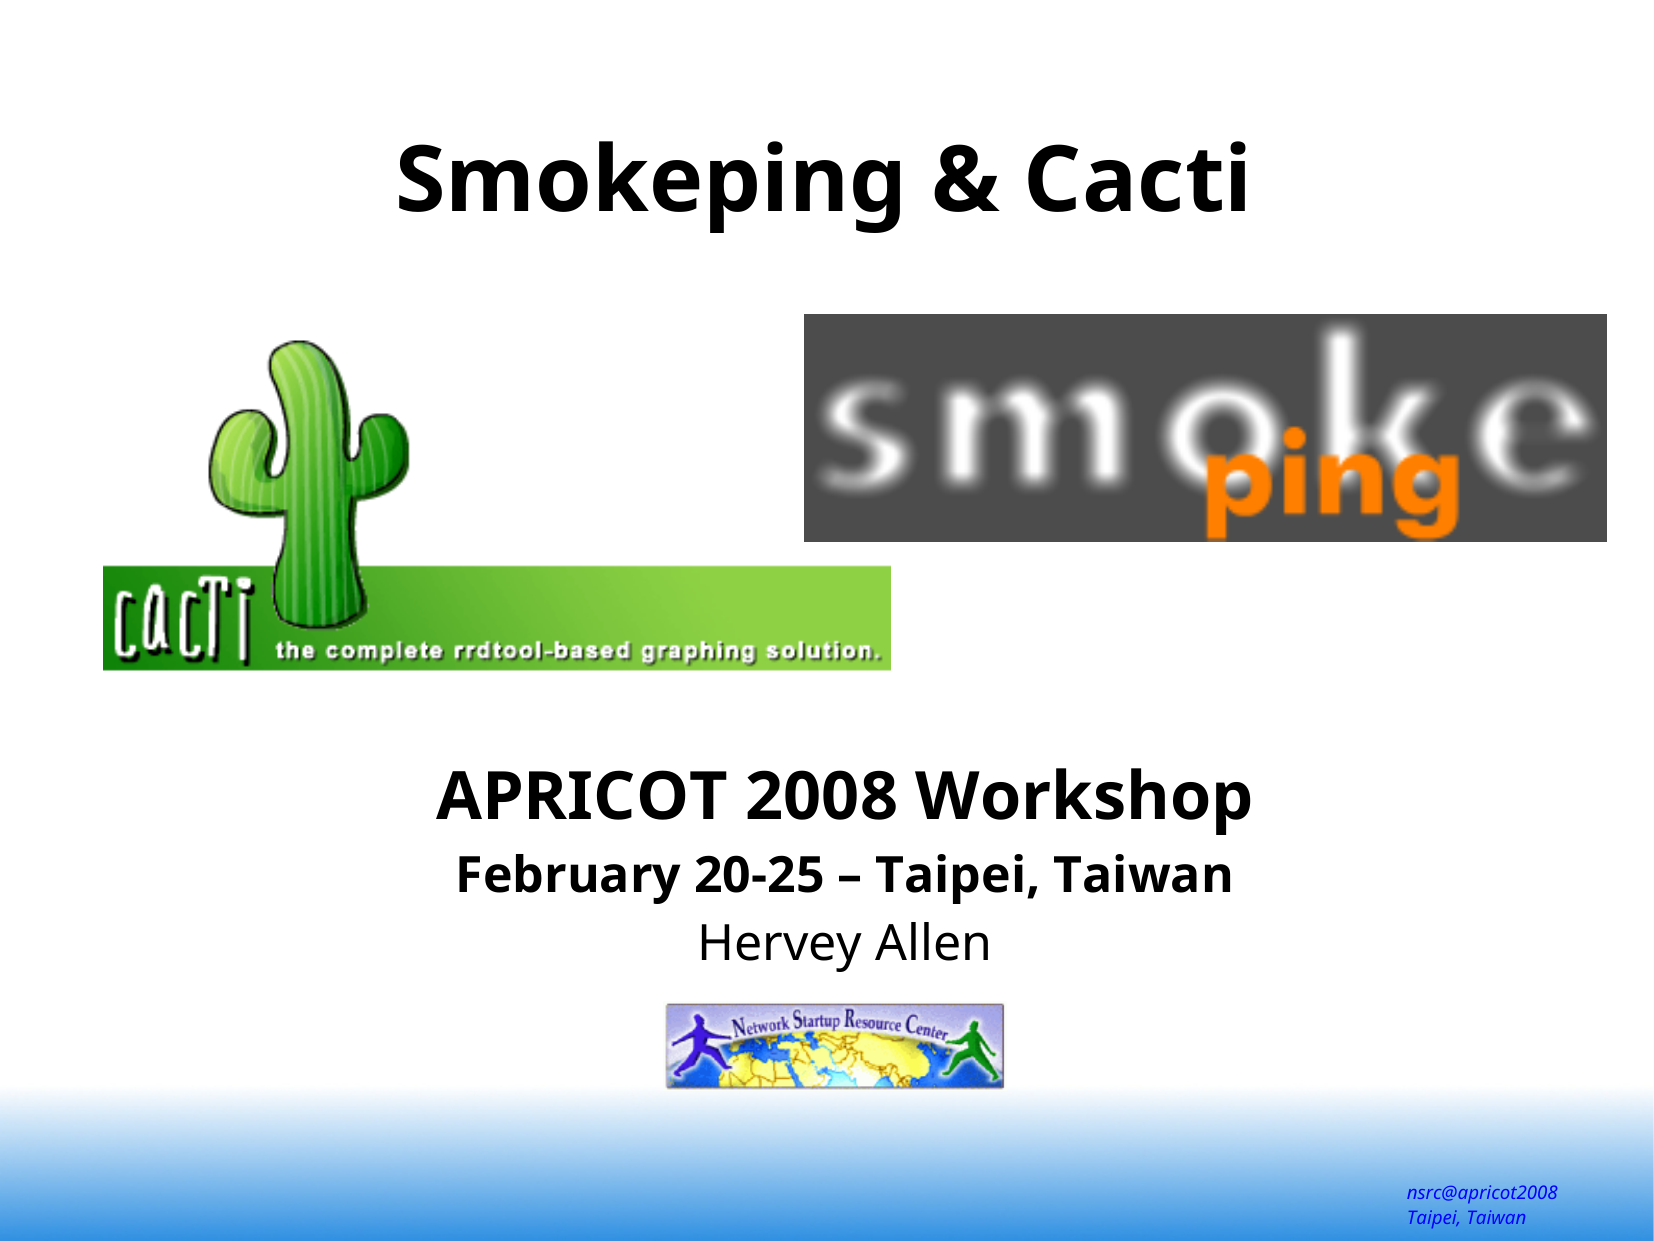

# Smokeping & Cacti
APRICOT 2008 Workshop
February 20-25 – Taipei, Taiwan
Hervey Allen